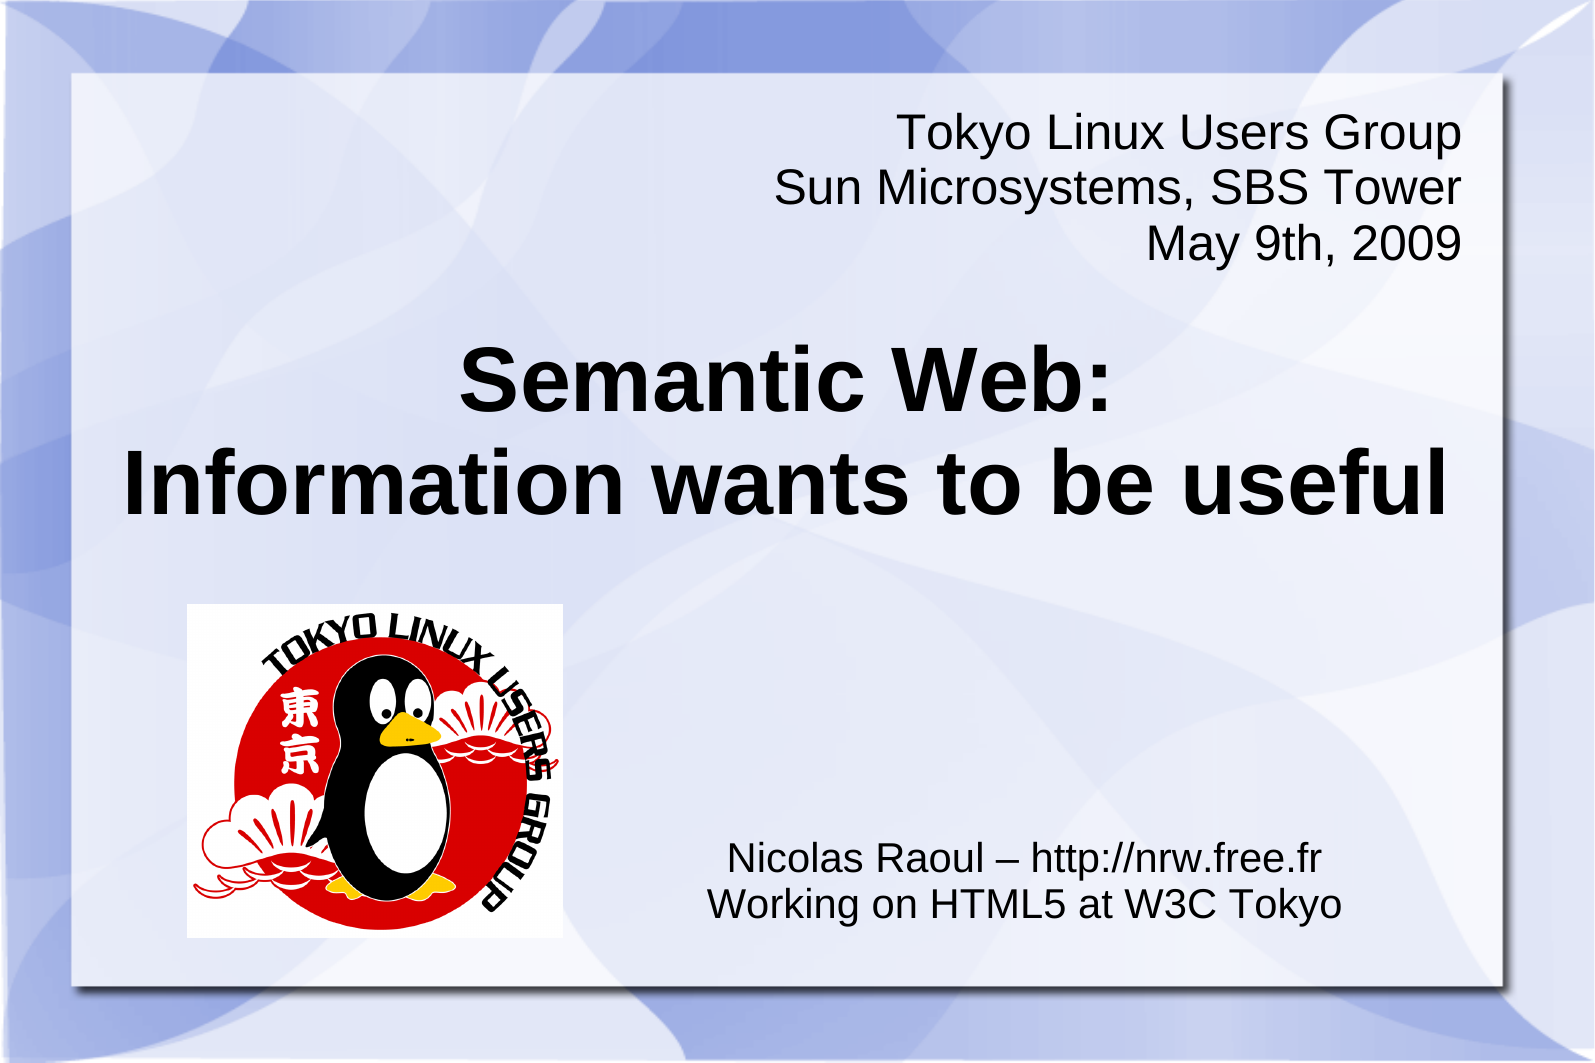

Tokyo Linux Users Group
Sun Microsystems, SBS Tower
May 9th, 2009
# Semantic Web: Information wants to be useful
Nicolas Raoul – http://nrw.free.fr
Working on HTML5 at W3C Tokyo